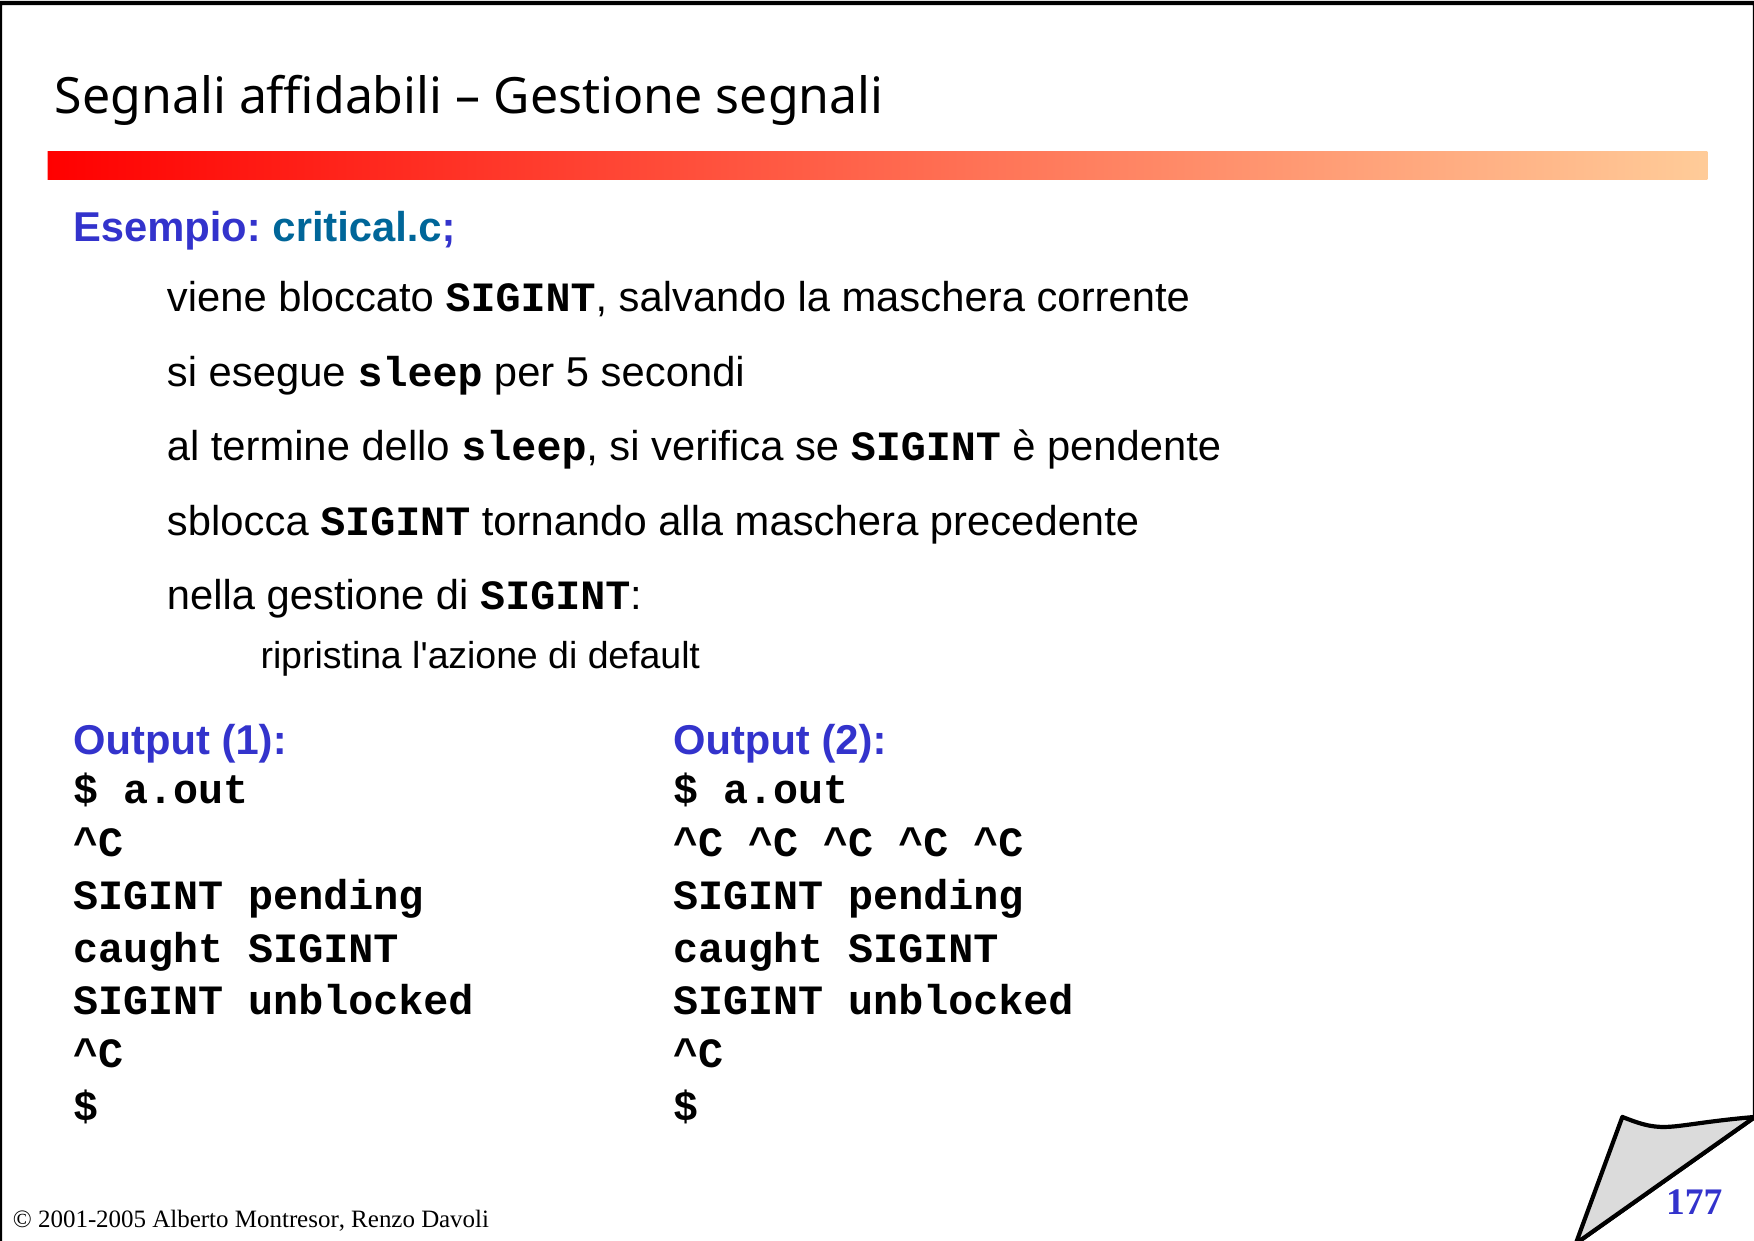

# Segnali affidabili – Gestione segnali
Esempio: critical.c;
viene bloccato SIGINT, salvando la maschera corrente
si esegue sleep per 5 secondi
al termine dello sleep, si verifica se SIGINT è pendente
sblocca SIGINT tornando alla maschera precedente
nella gestione di SIGINT:
ripristina l'azione di default
Output (1):			Output (2):
$ a.out			$ a.out
^C					^C ^C ^C ^C ^C
SIGINT pending		SIGINT pending
caught SIGINT		caught SIGINT
SIGINT unblocked		SIGINT unblocked
^C					^C
$					$